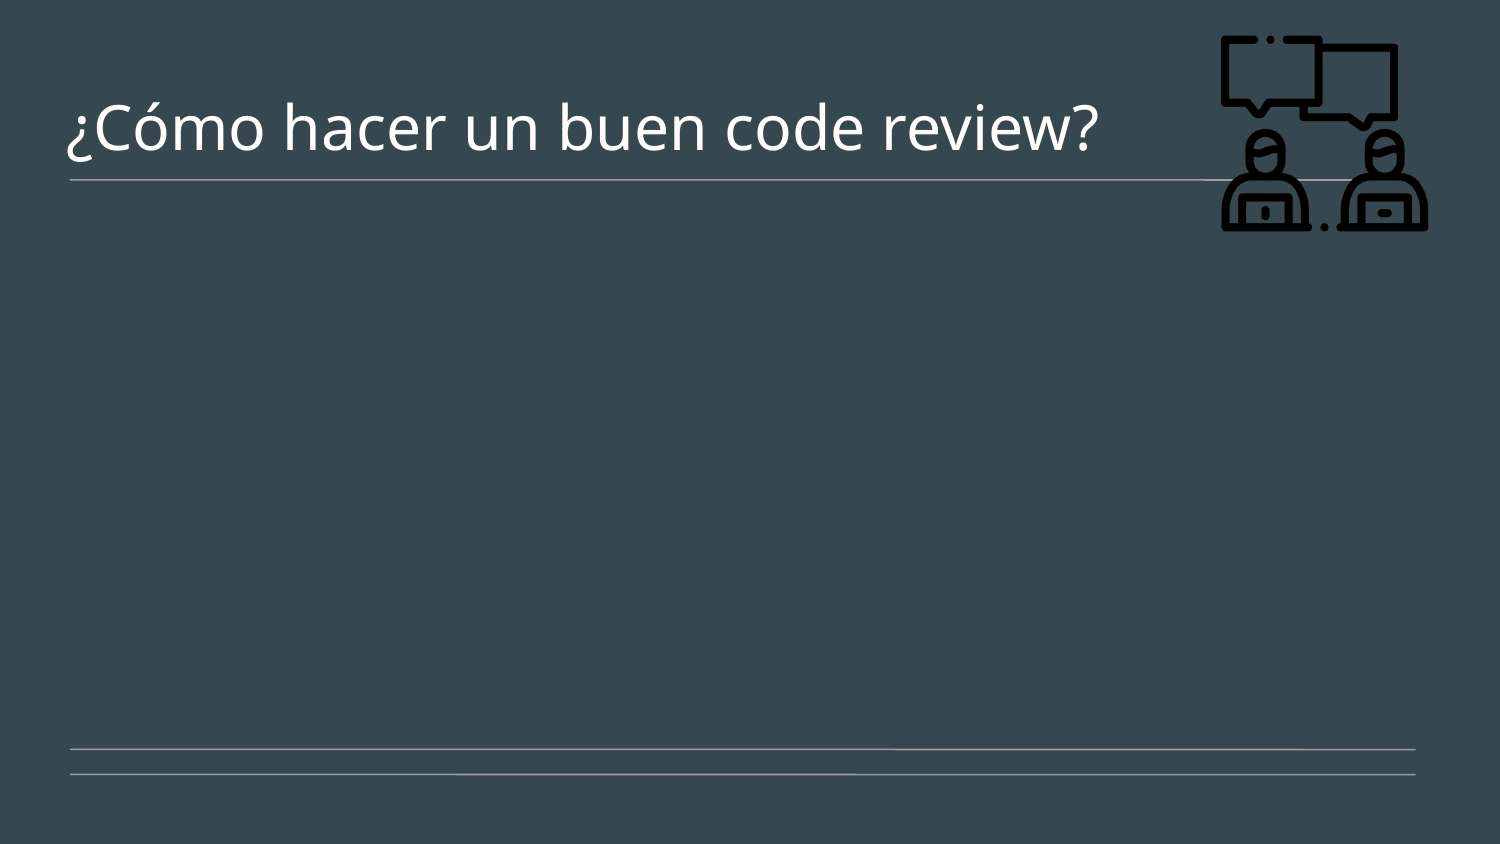

# ¿Cómo hacer un buen code review?